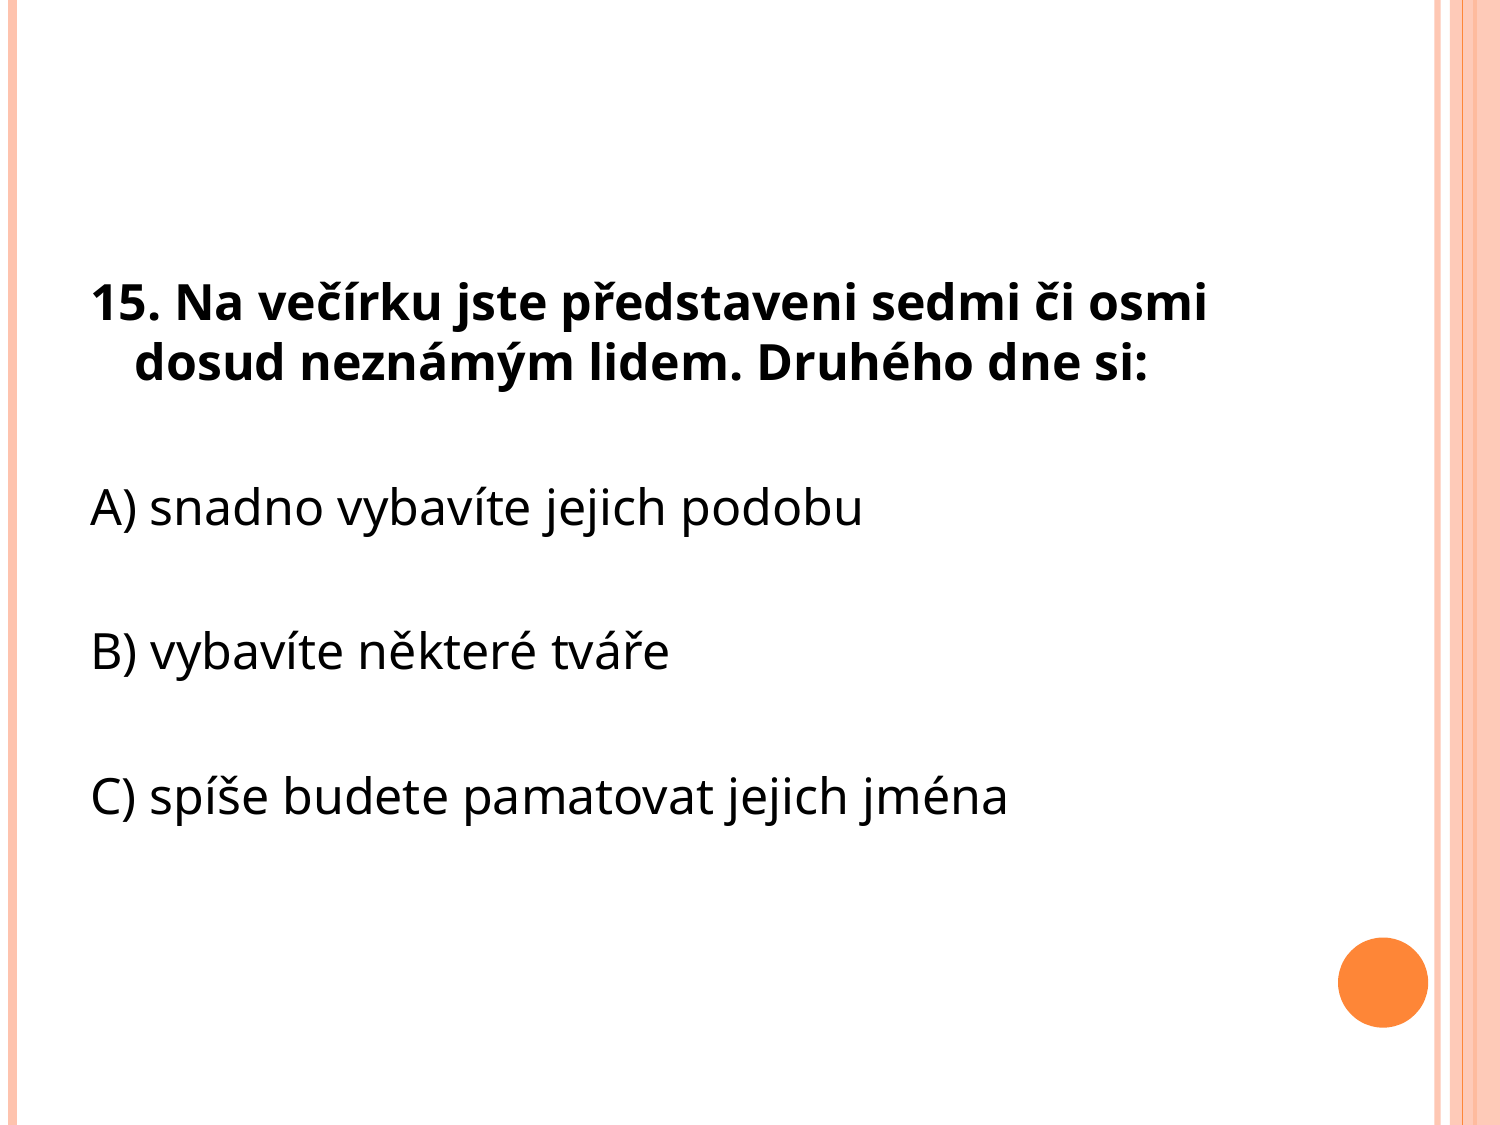

#
15. Na večírku jste představeni sedmi či osmi dosud neznámým lidem. Druhého dne si:
A) snadno vybavíte jejich podobu
B) vybavíte některé tváře
C) spíše budete pamatovat jejich jména